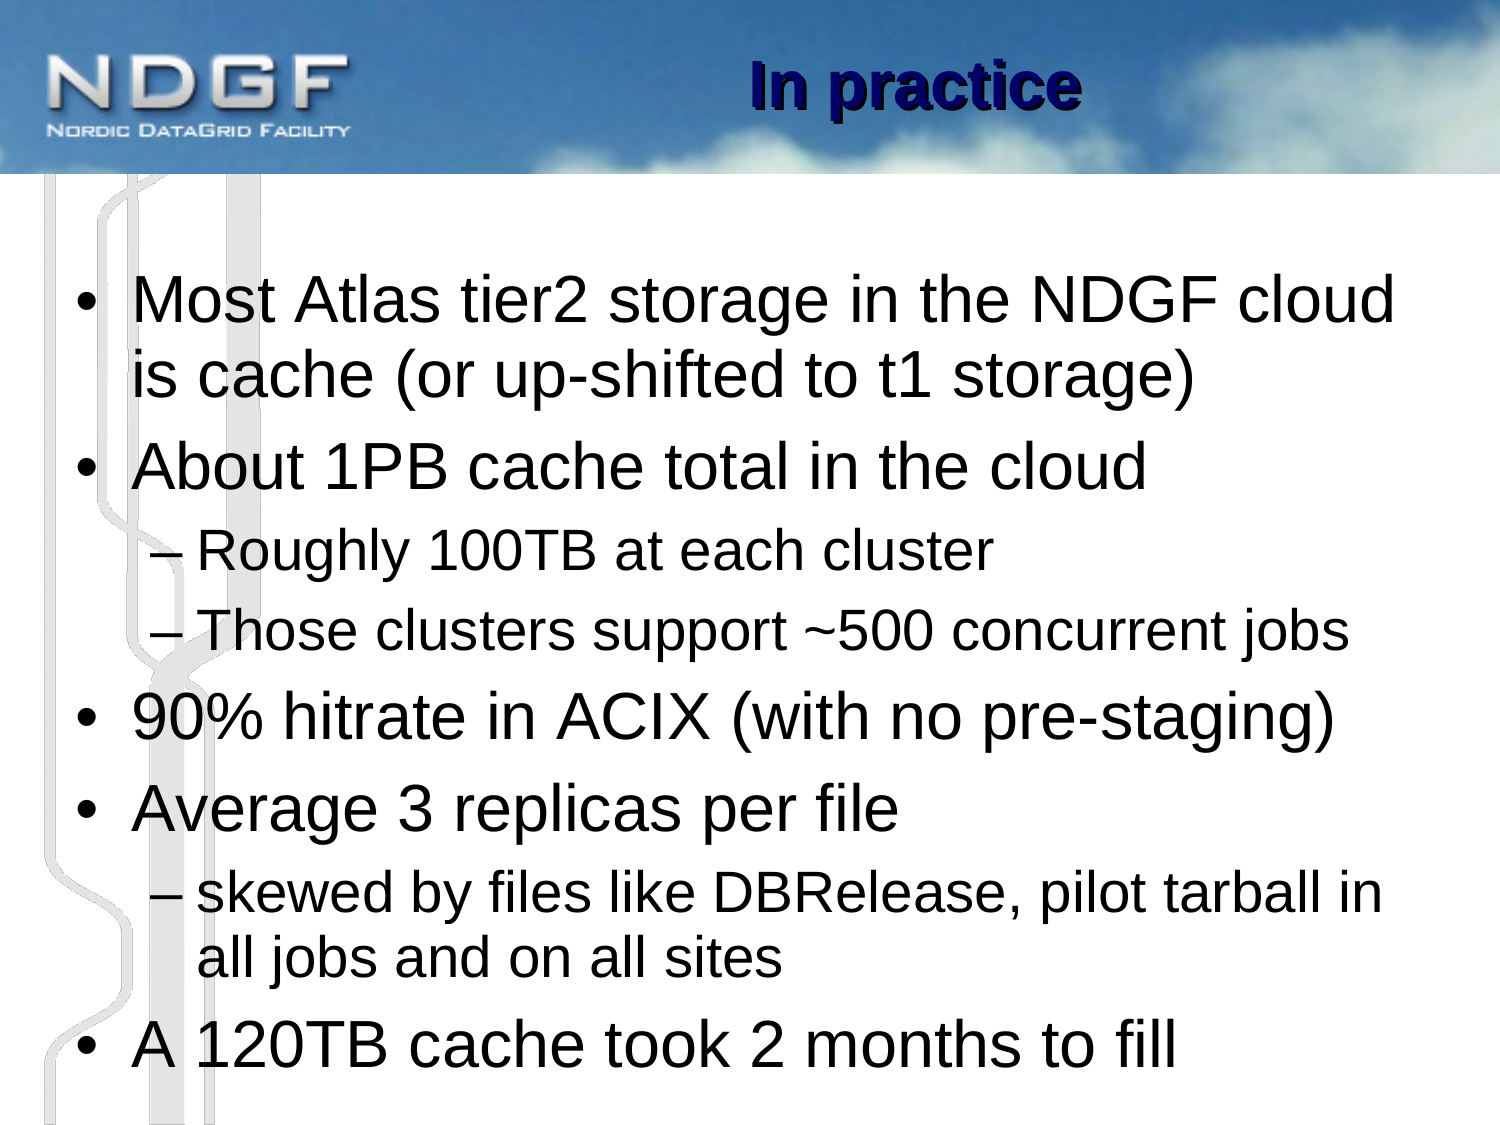

# In practice
Most Atlas tier2 storage in the NDGF cloud is cache (or up-shifted to t1 storage)
About 1PB cache total in the cloud
Roughly 100TB at each cluster
Those clusters support ~500 concurrent jobs
90% hitrate in ACIX (with no pre-staging)
Average 3 replicas per file
skewed by files like DBRelease, pilot tarball in all jobs and on all sites
A 120TB cache took 2 months to fill